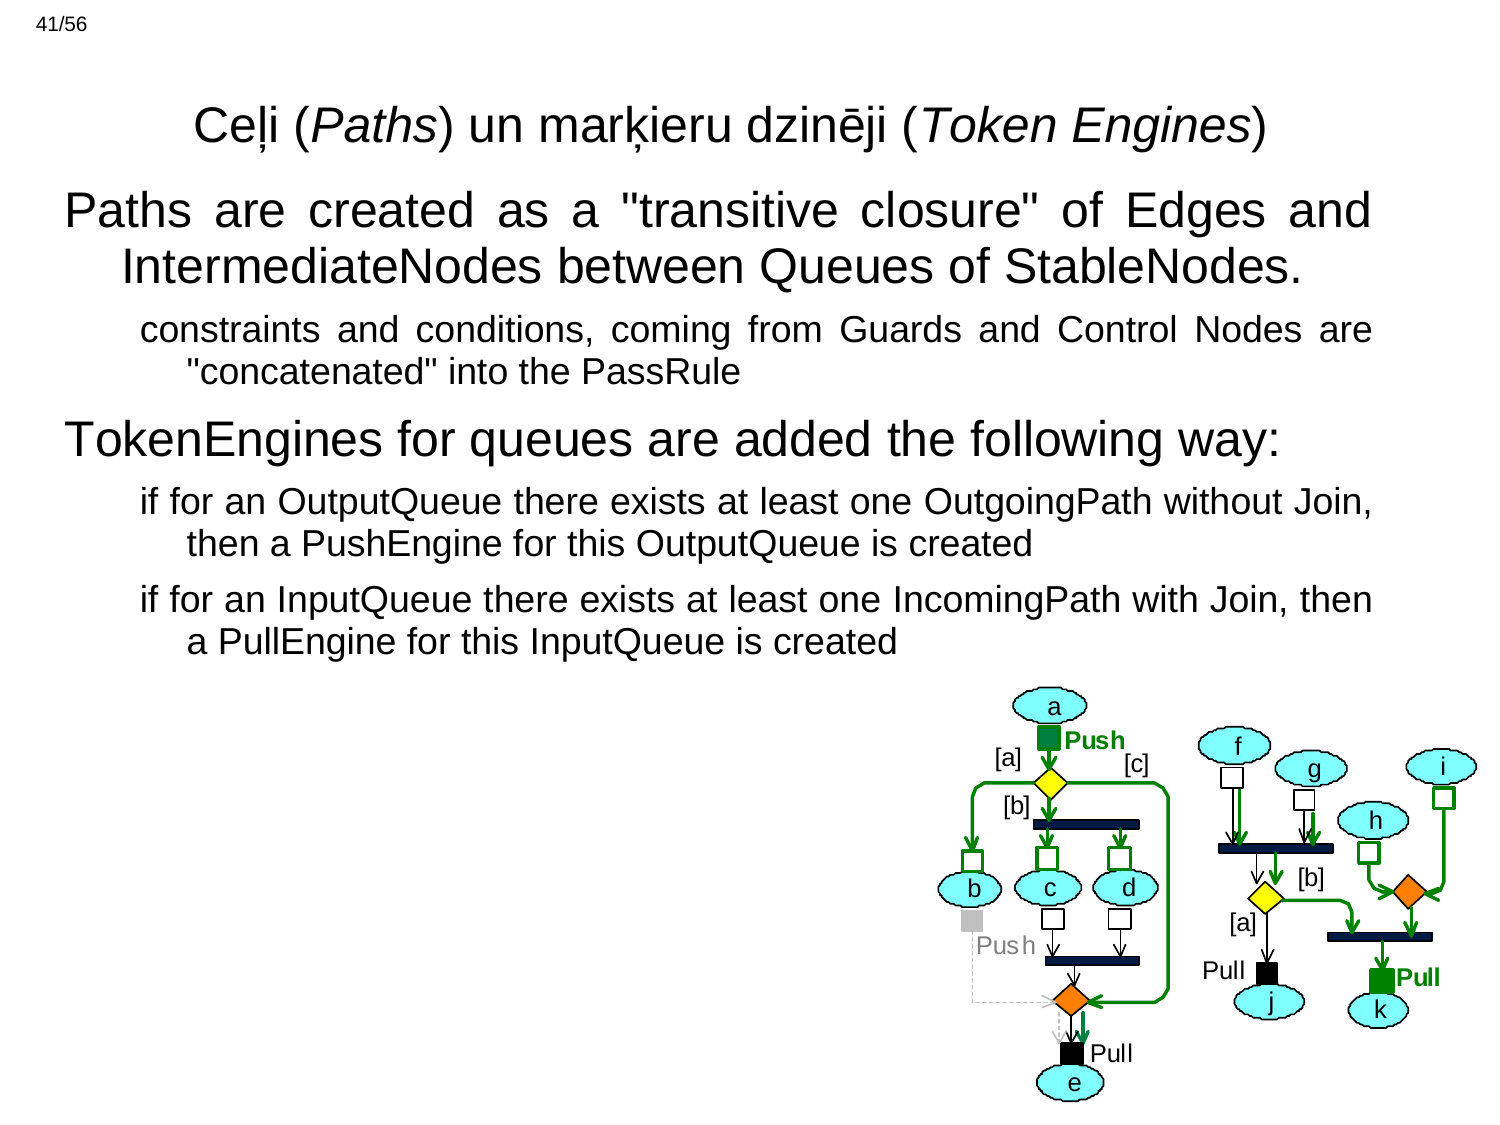

41
# Ceļi (Paths) un marķieru dzinēji (Token Engines)
Paths are created as a "transitive closure" of Edges and IntermediateNodes between Queues of StableNodes.
constraints and conditions, coming from Guards and Control Nodes are "concatenated" into the PassRule
TokenEngines for queues are added the following way:
if for an OutputQueue there exists at least one OutgoingPath without Join, then a PushEngine for this OutputQueue is created
if for an InputQueue there exists at least one IncomingPath with Join, then a PullEngine for this InputQueue is created